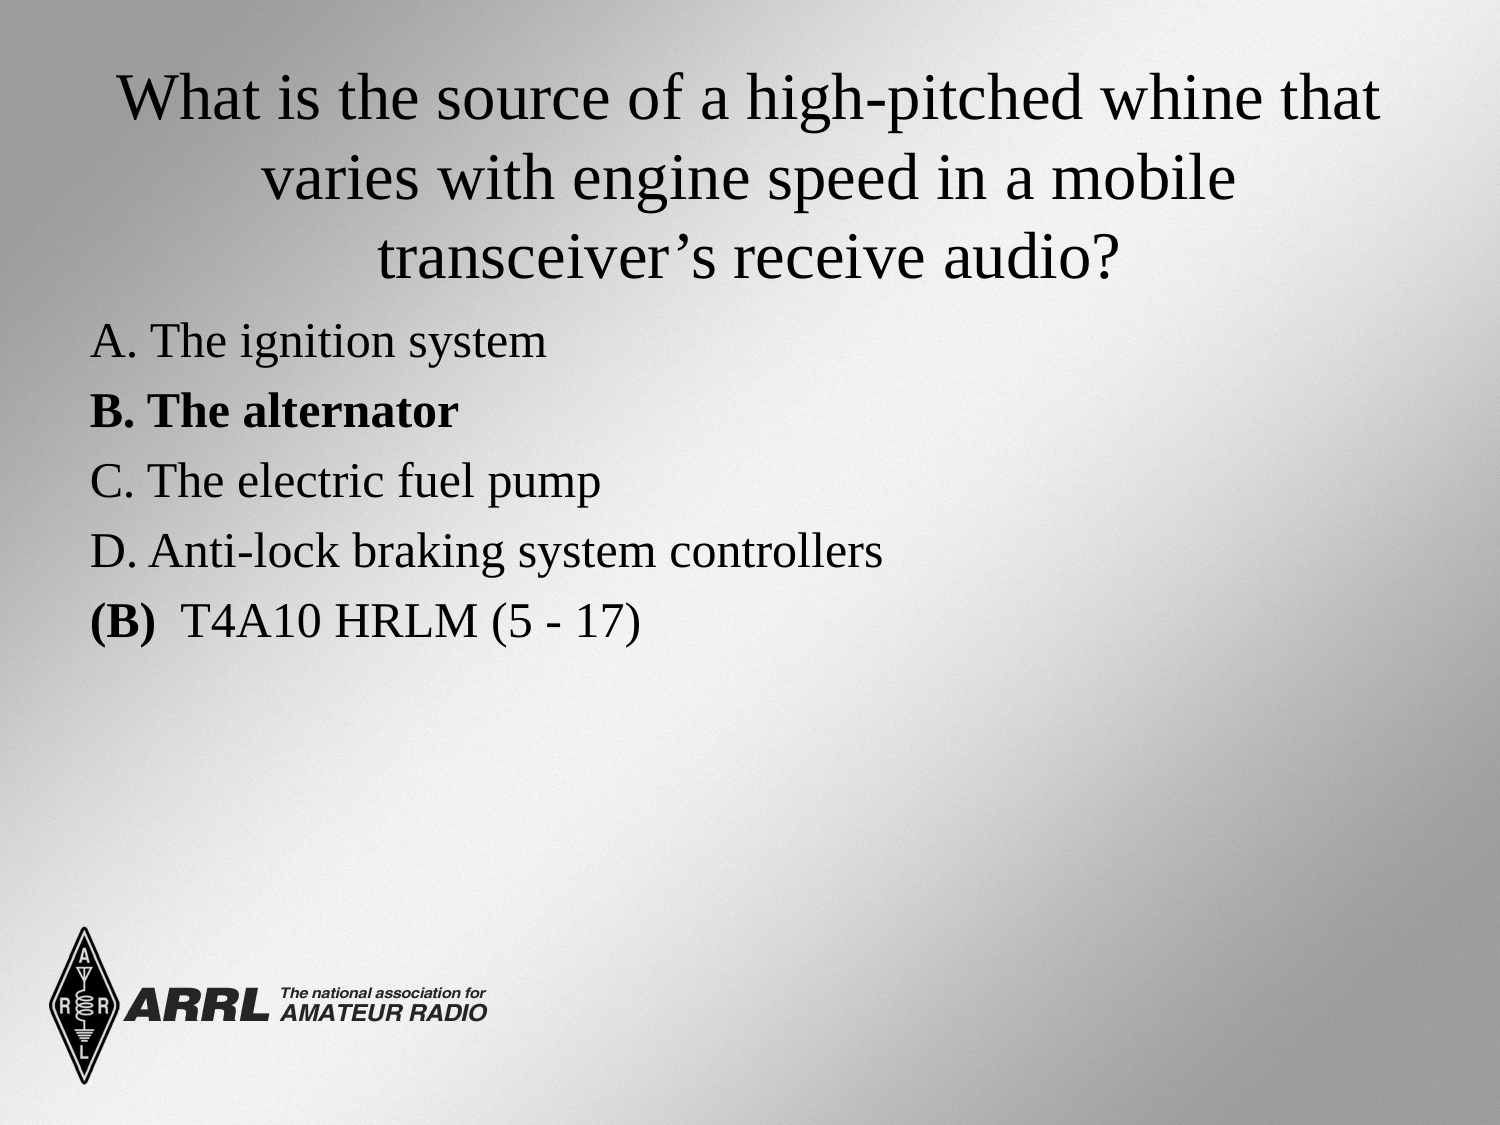

# What is the source of a high-pitched whine that varies with engine speed in a mobile transceiver’s receive audio?
A. The ignition system
B. The alternator
C. The electric fuel pump
D. Anti-lock braking system controllers
(B) T4A10 HRLM (5 - 17)